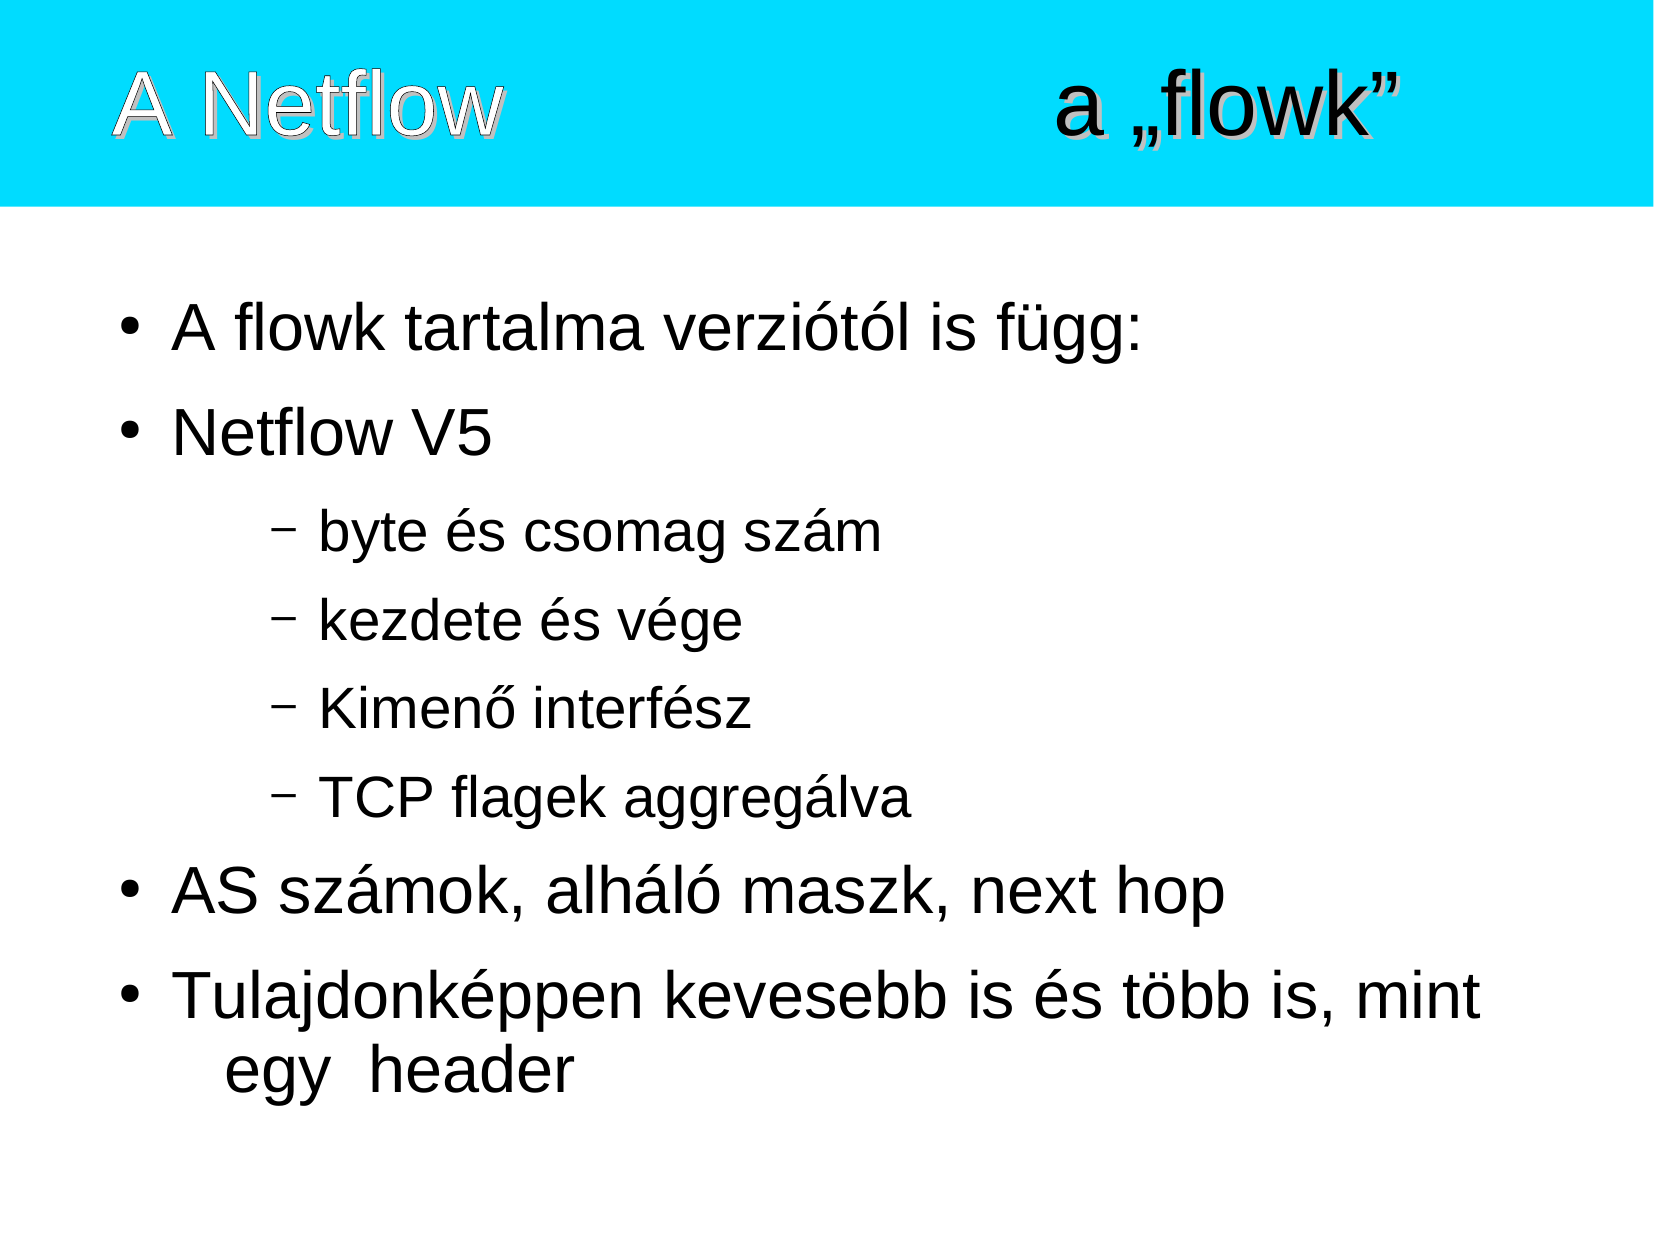

A Netflow	a „flowk”
# A Netflow
A flowk tartalma verziótól is függ:
Netflow V5
byte és csomag szám
kezdete és vége
Kimenő interfész
TCP flagek aggregálva
AS számok, alháló maszk, next hop
Tulajdonképpen kevesebb is és több is, mint egy header